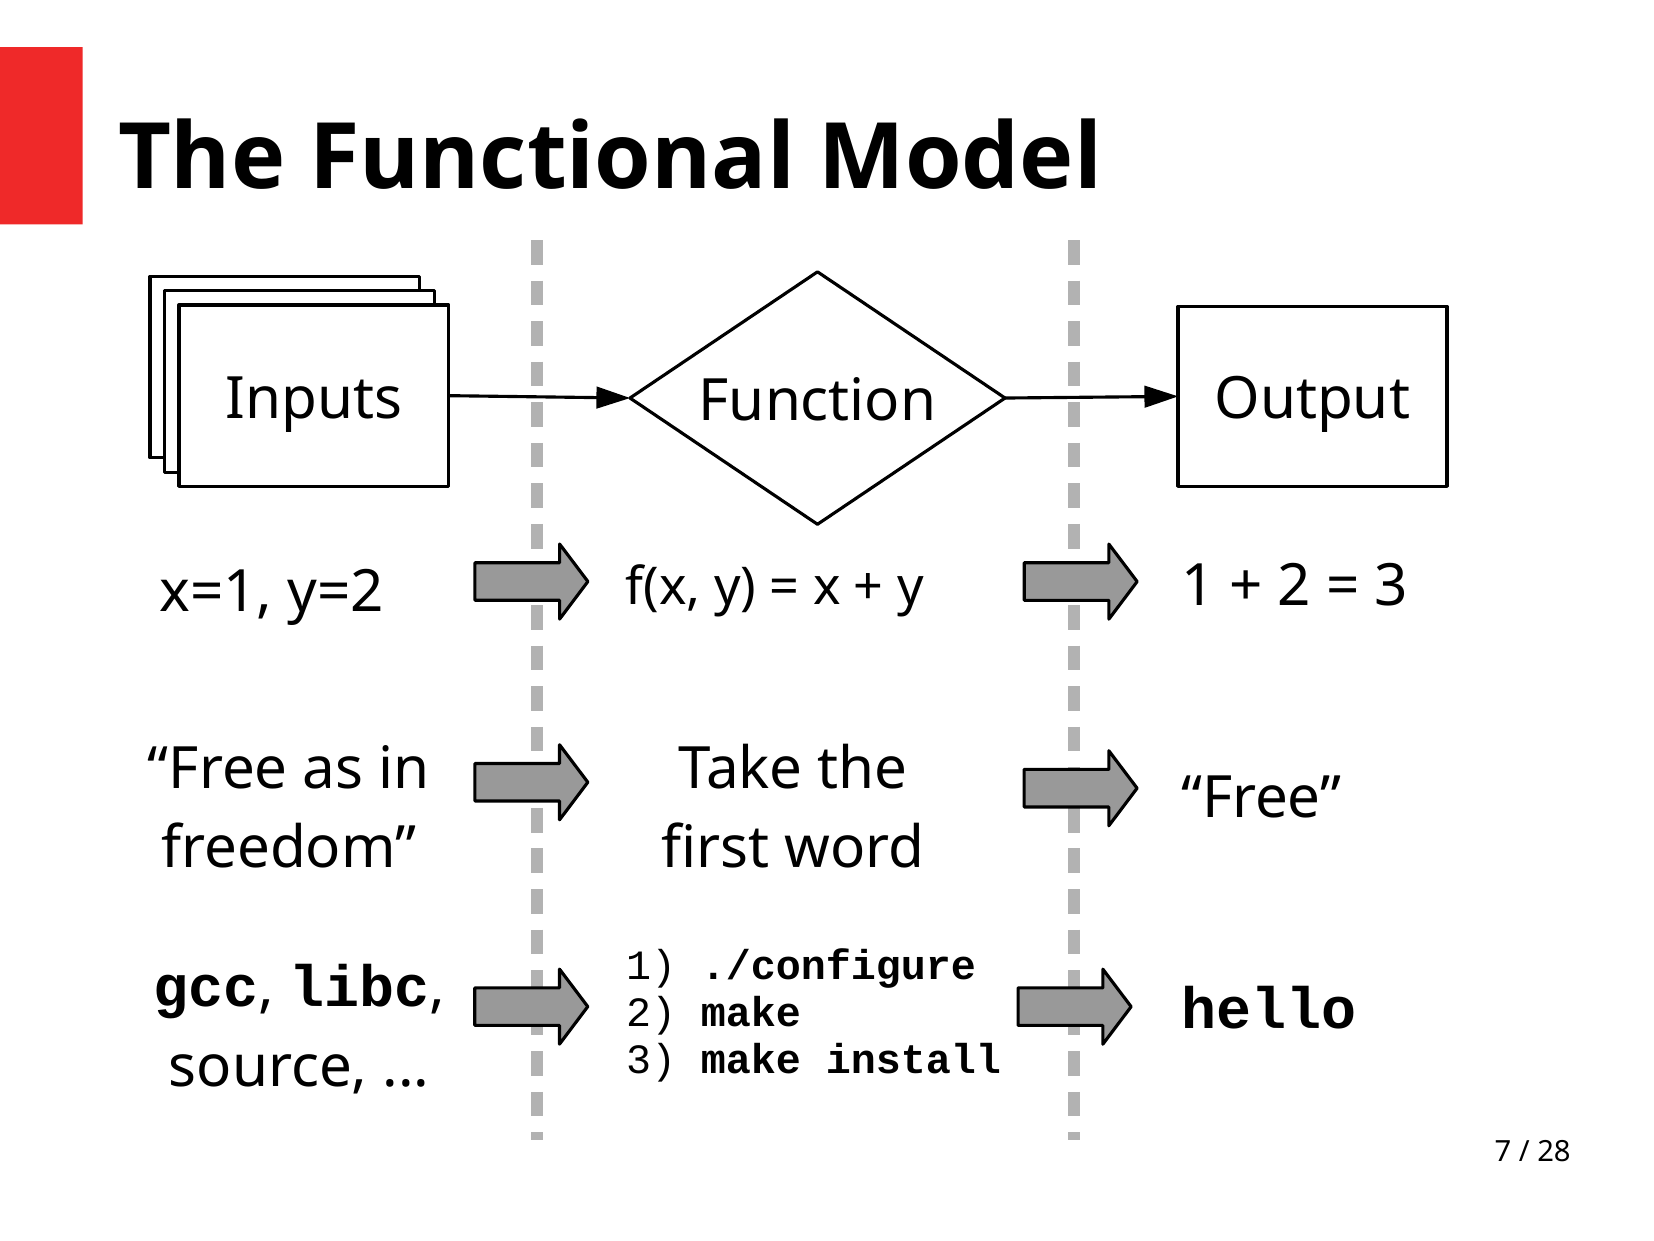

# The Functional Model
Function
Inputs
Inputs
Inputs
Output
1 + 2 = 3
x=1, y=2
f(x, y) = x + y
“Free as in
freedom”
Take the
first word
“Free”
gcc, libc,
source, ...
 ./configure
 make
 make install
hello
7